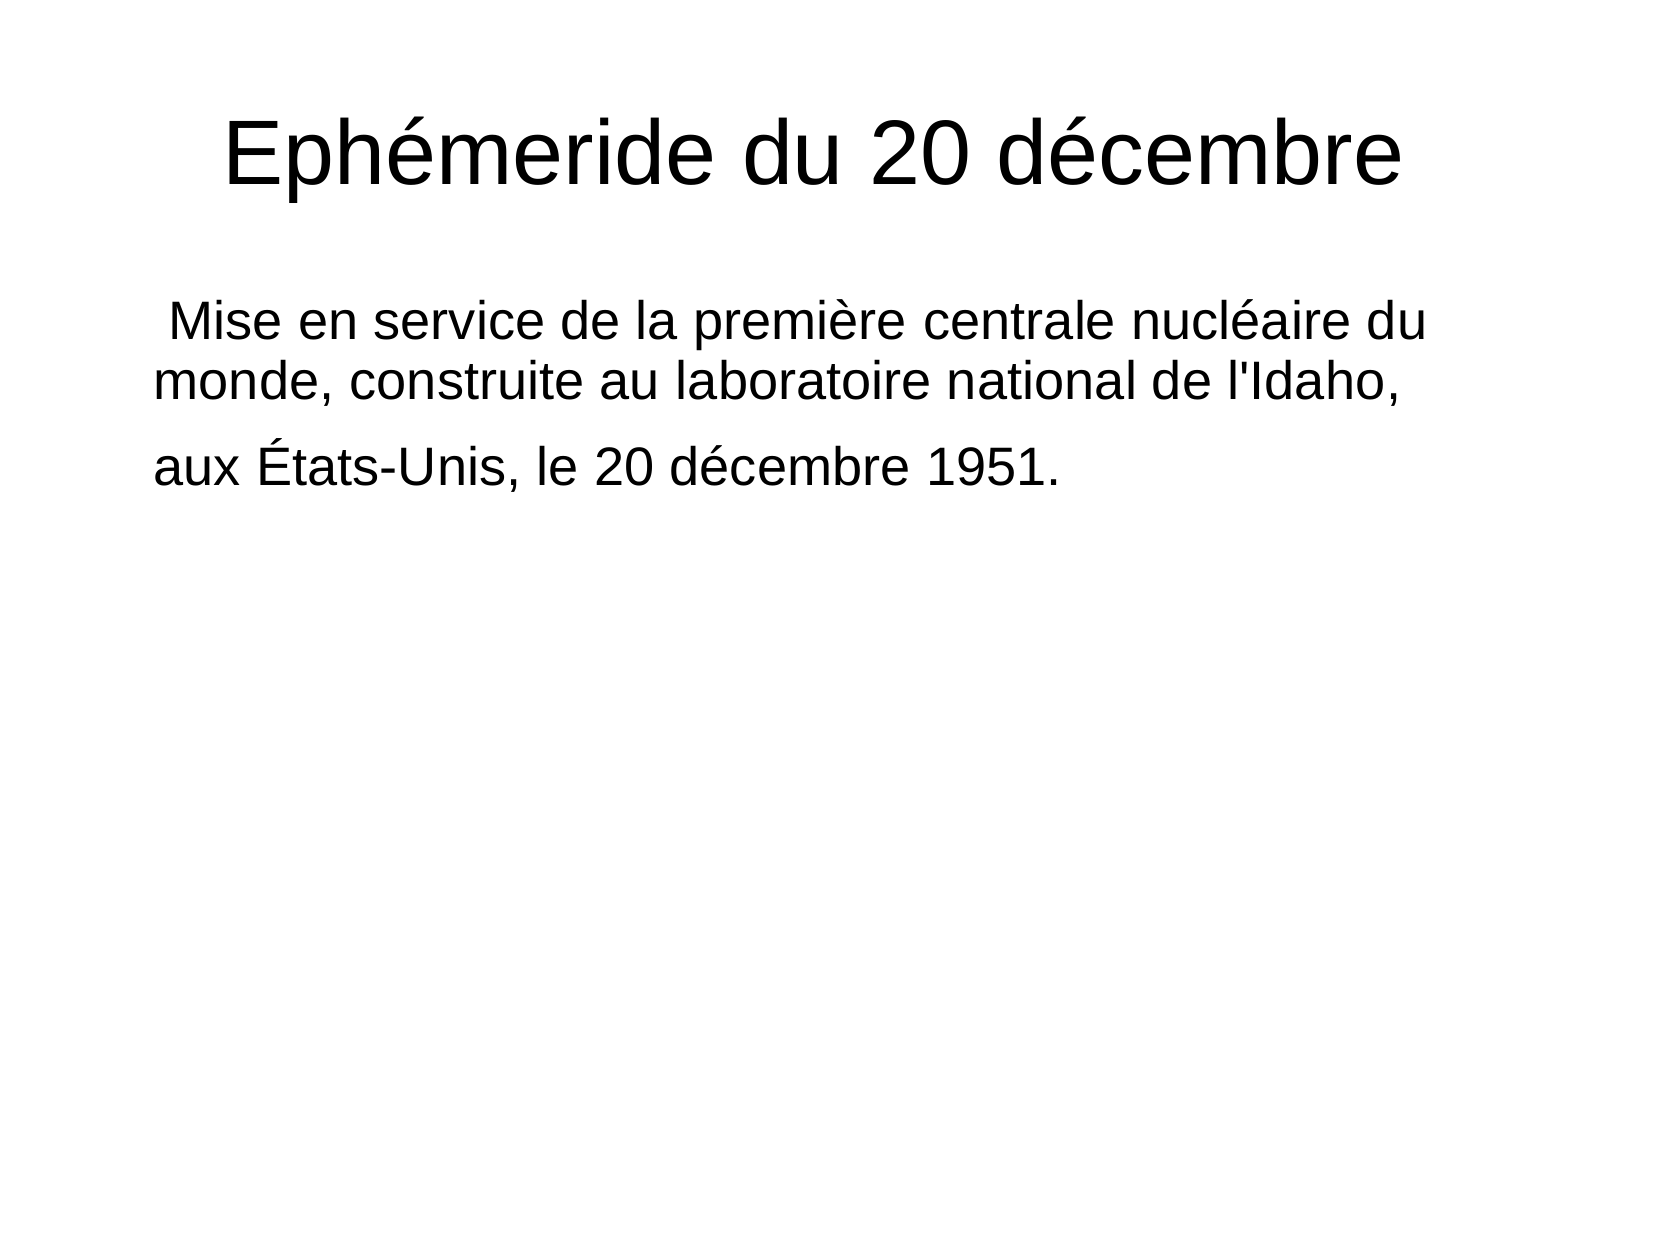

# Ephémeride du 20 décembre
 Mise en service de la première centrale nucléaire du monde, construite au laboratoire national de l'Idaho,
aux États-Unis, le 20 décembre 1951.